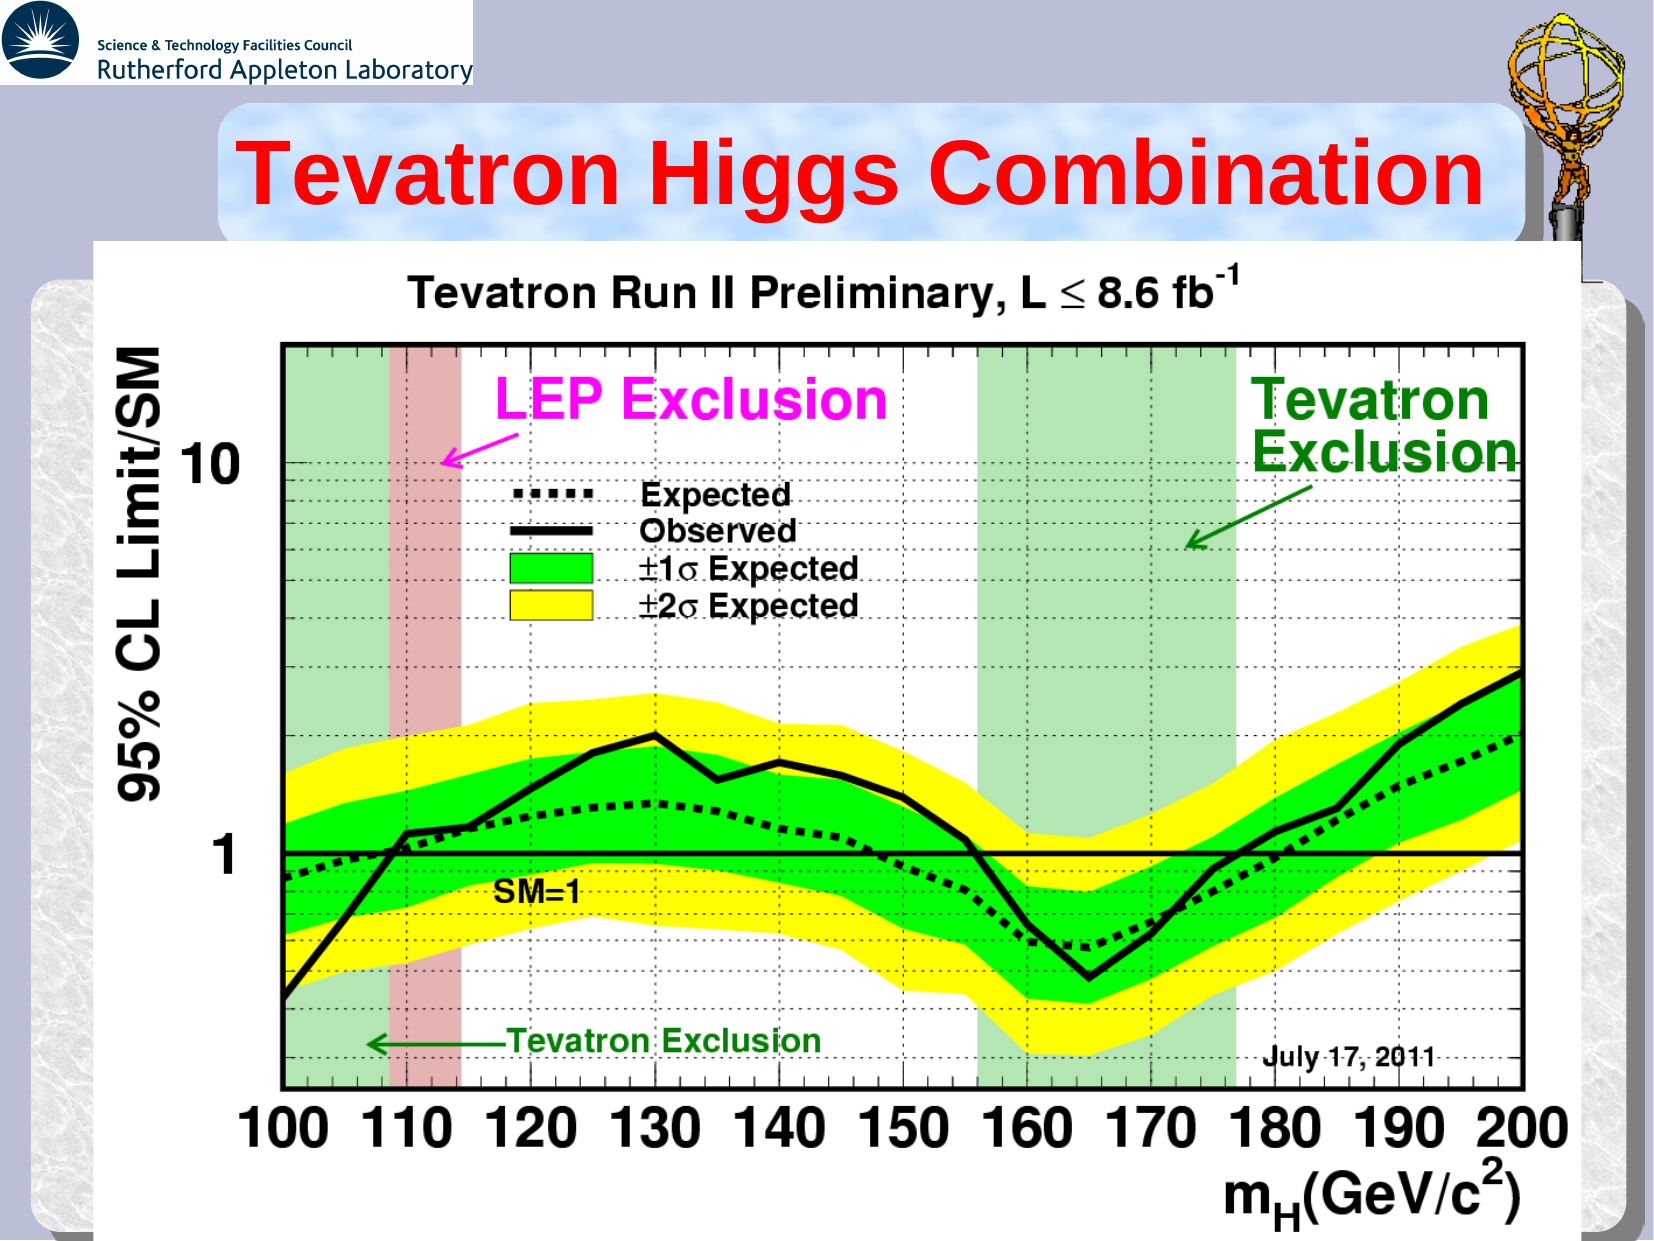

# Tevatron Higgs Combination
3
This is still from March – no July updates